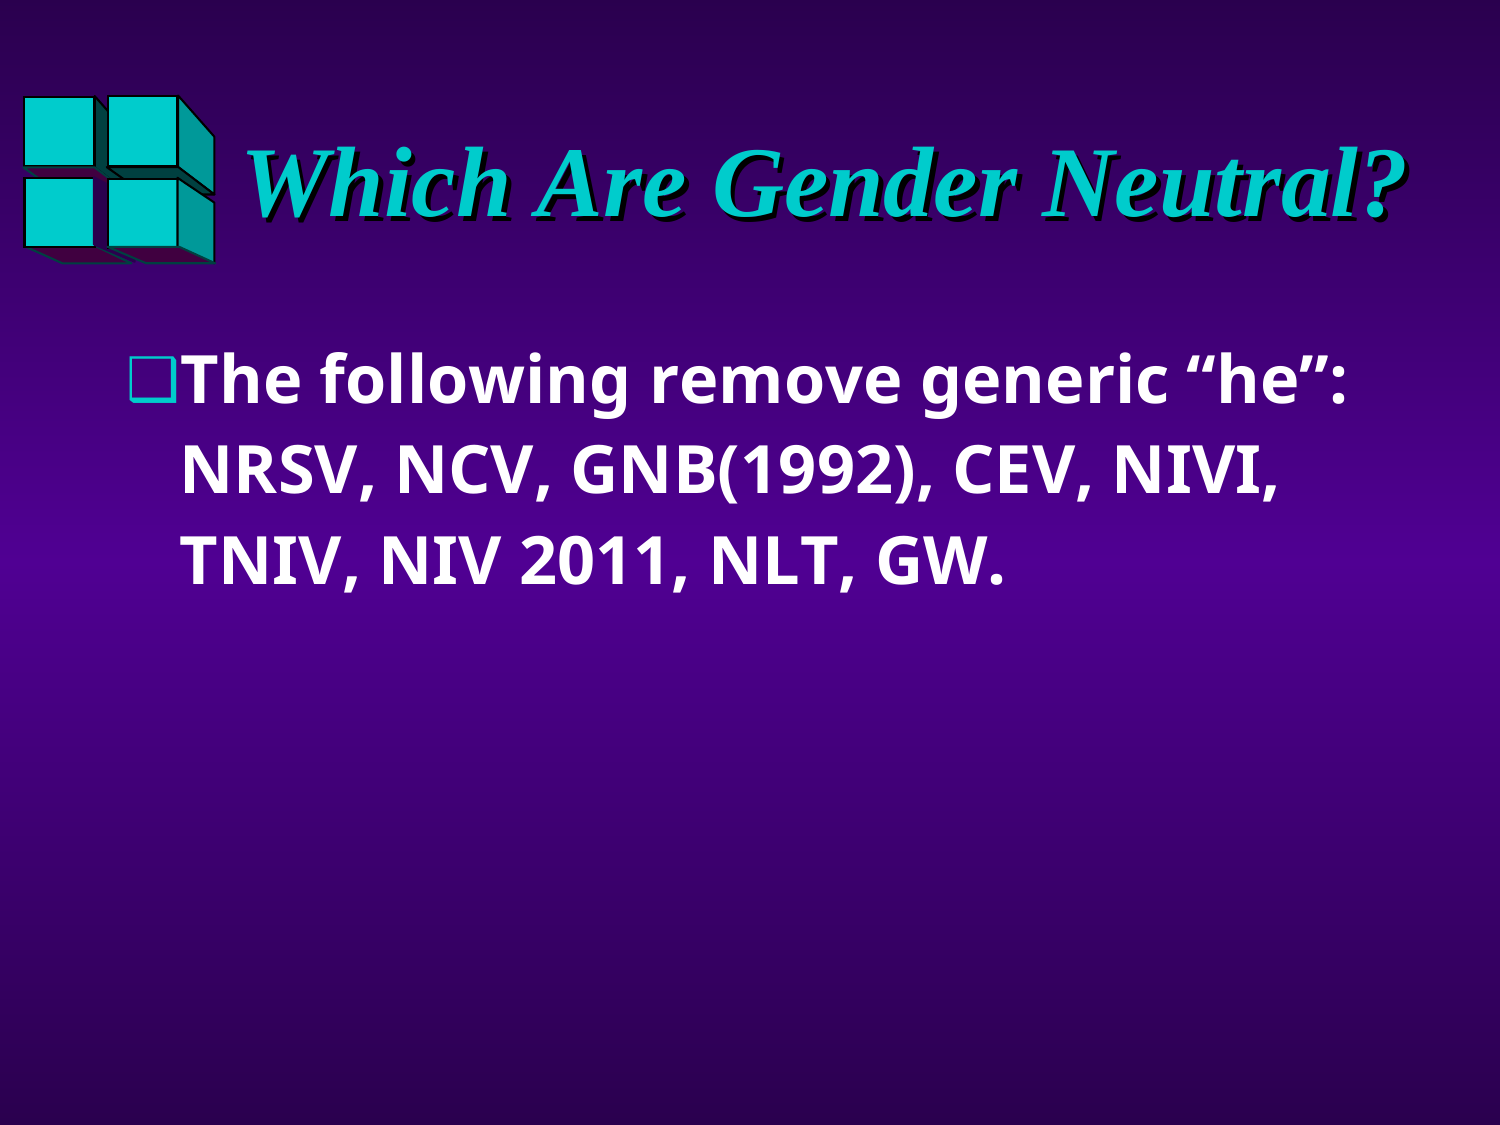

# Which Are Gender Neutral?
The following remove generic “he”: NRSV, NCV, GNB(1992), CEV, NIVI, TNIV, NIV 2011, NLT, GW.